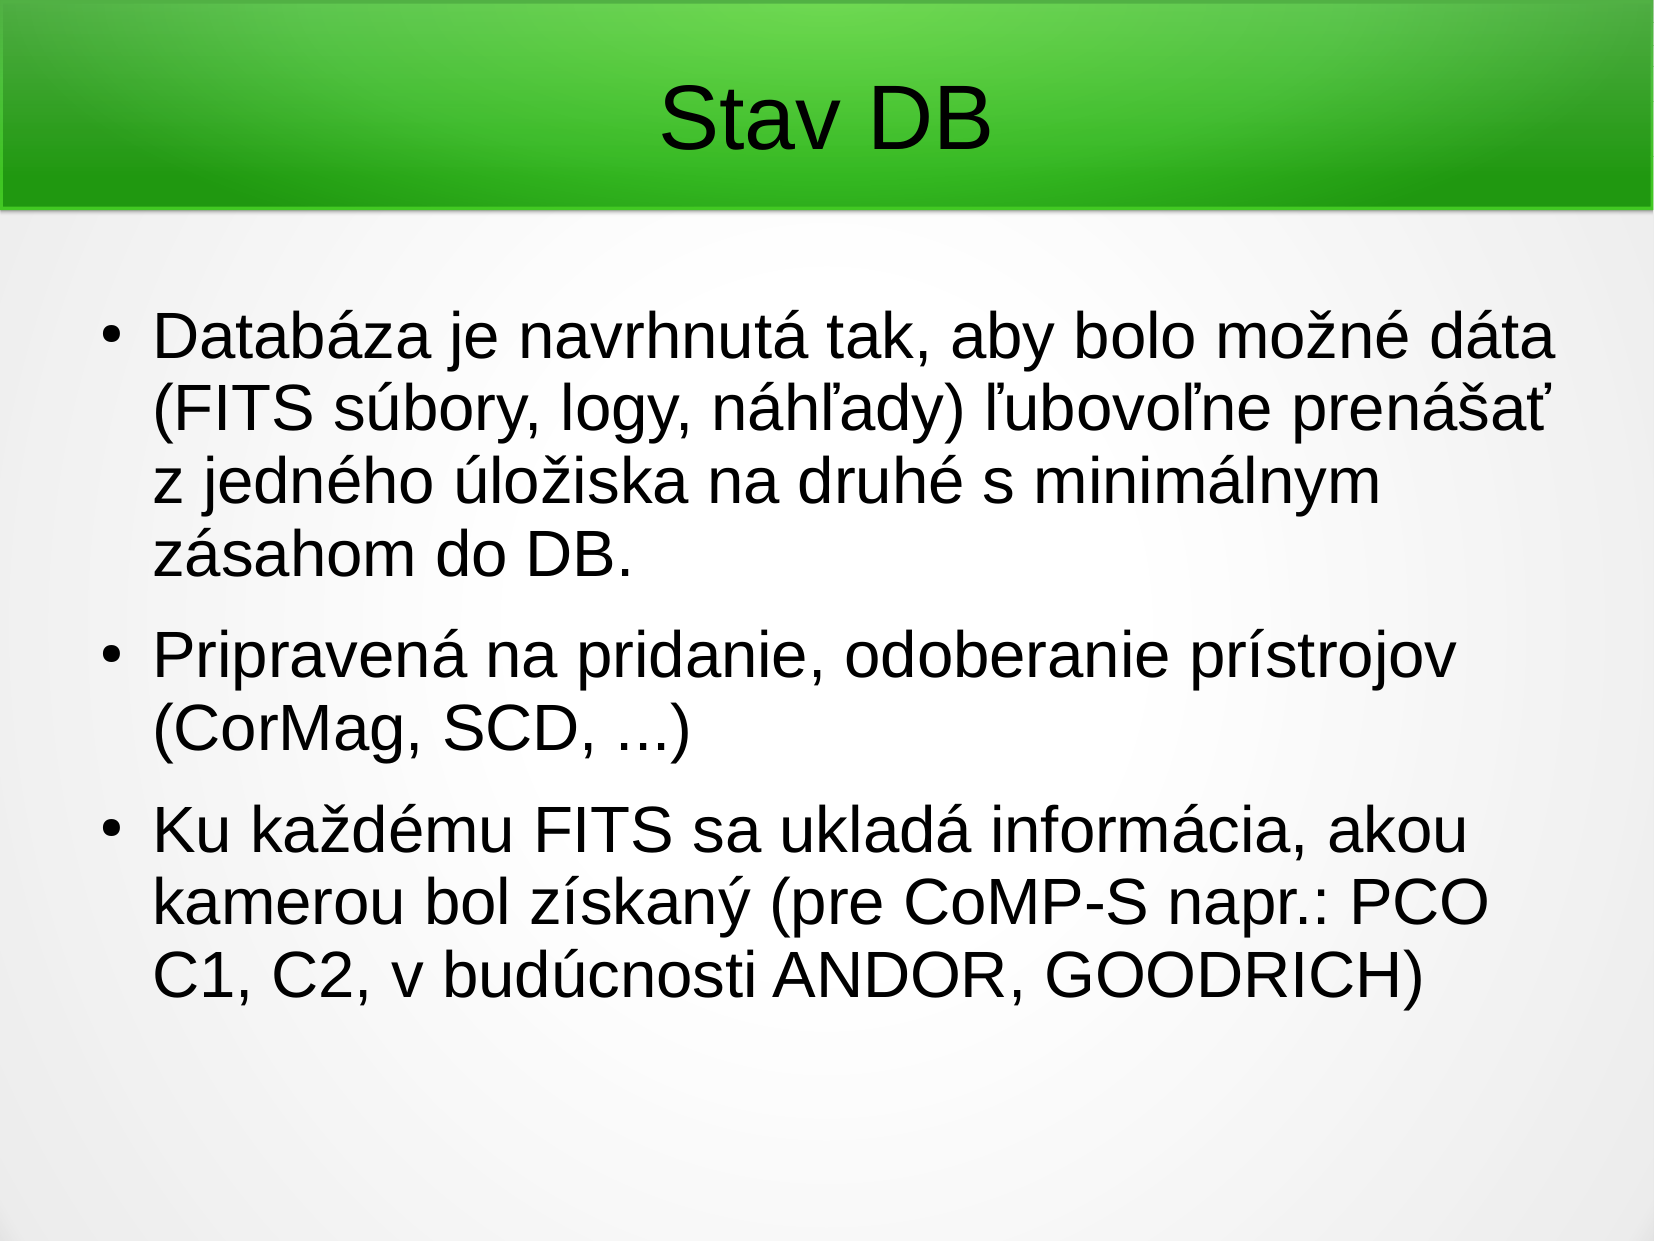

# Stav DB
Databáza je navrhnutá tak, aby bolo možné dáta (FITS súbory, logy, náhľady) ľubovoľne prenášať z jedného úložiska na druhé s minimálnym zásahom do DB.
Pripravená na pridanie, odoberanie prístrojov (CorMag, SCD, ...)
Ku každému FITS sa ukladá informácia, akou kamerou bol získaný (pre CoMP-S napr.: PCO C1, C2, v budúcnosti ANDOR, GOODRICH)